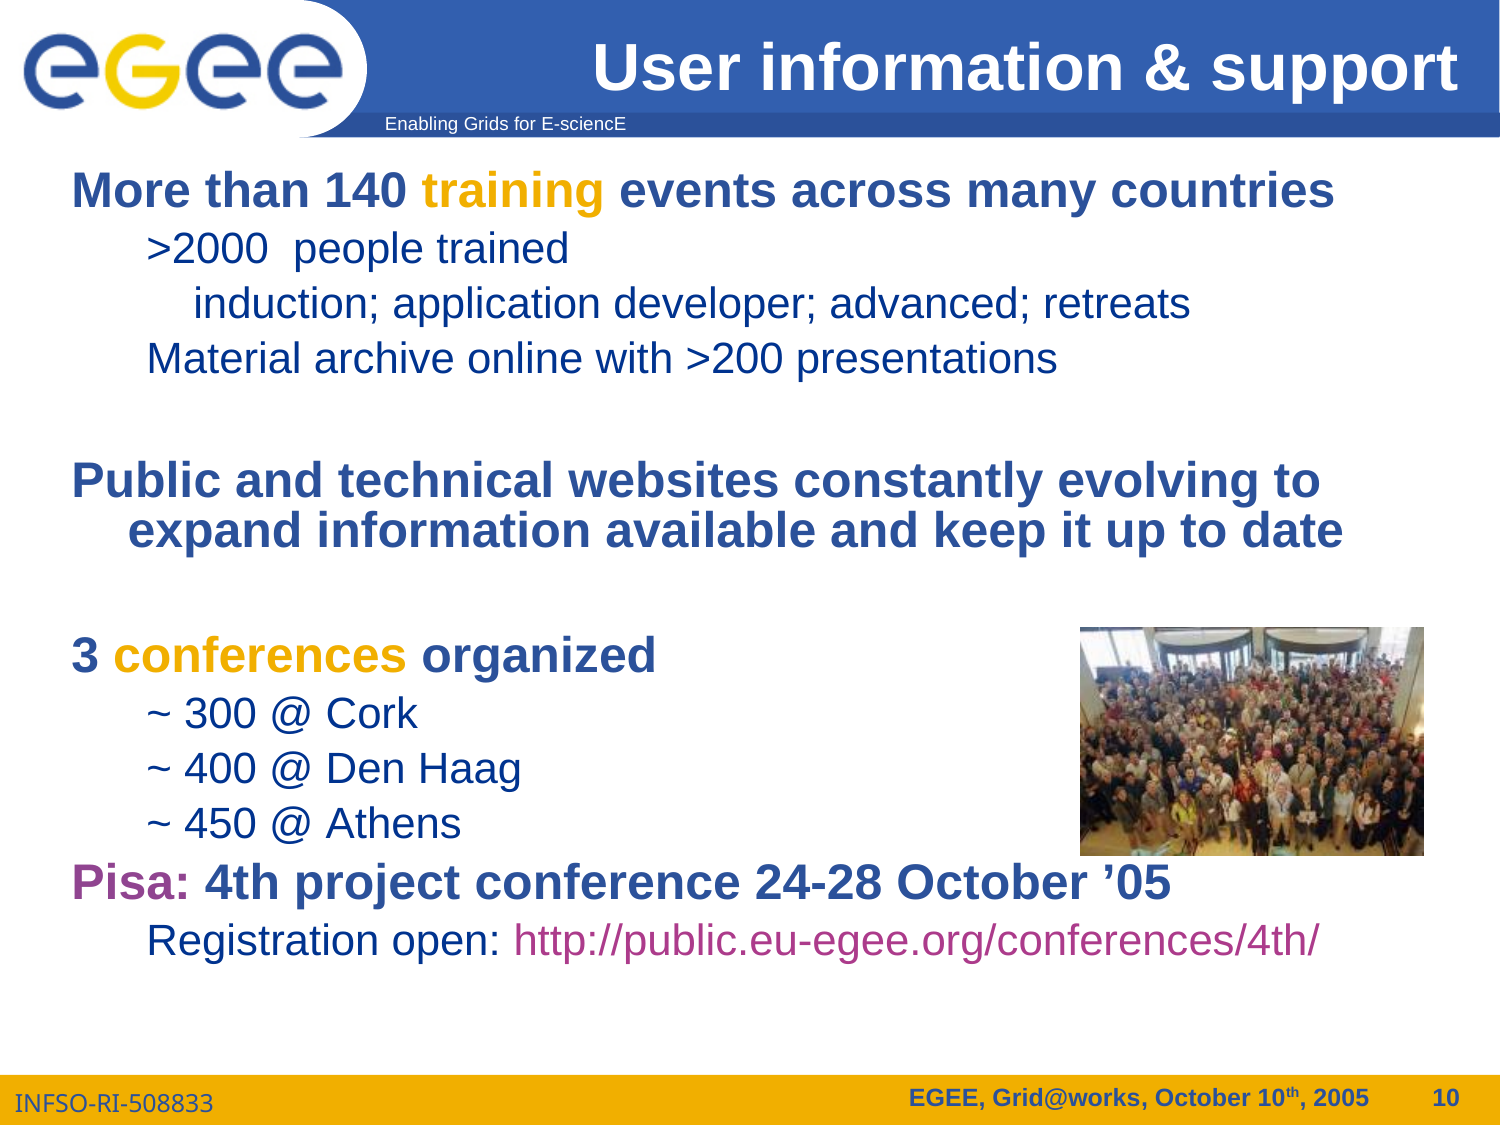

# User information & support
More than 140 training events across many countries
>2000 people trained
	induction; application developer; advanced; retreats
Material archive online with >200 presentations
Public and technical websites constantly evolving to expand information available and keep it up to date
3 conferences organized
~ 300 @ Cork
~ 400 @ Den Haag
~ 450 @ Athens
Pisa: 4th project conference 24-28 October ’05
Registration open: http://public.eu-egee.org/conferences/4th/
MIE 2005 Healthgrid workshop, Geneva, August 2005
10